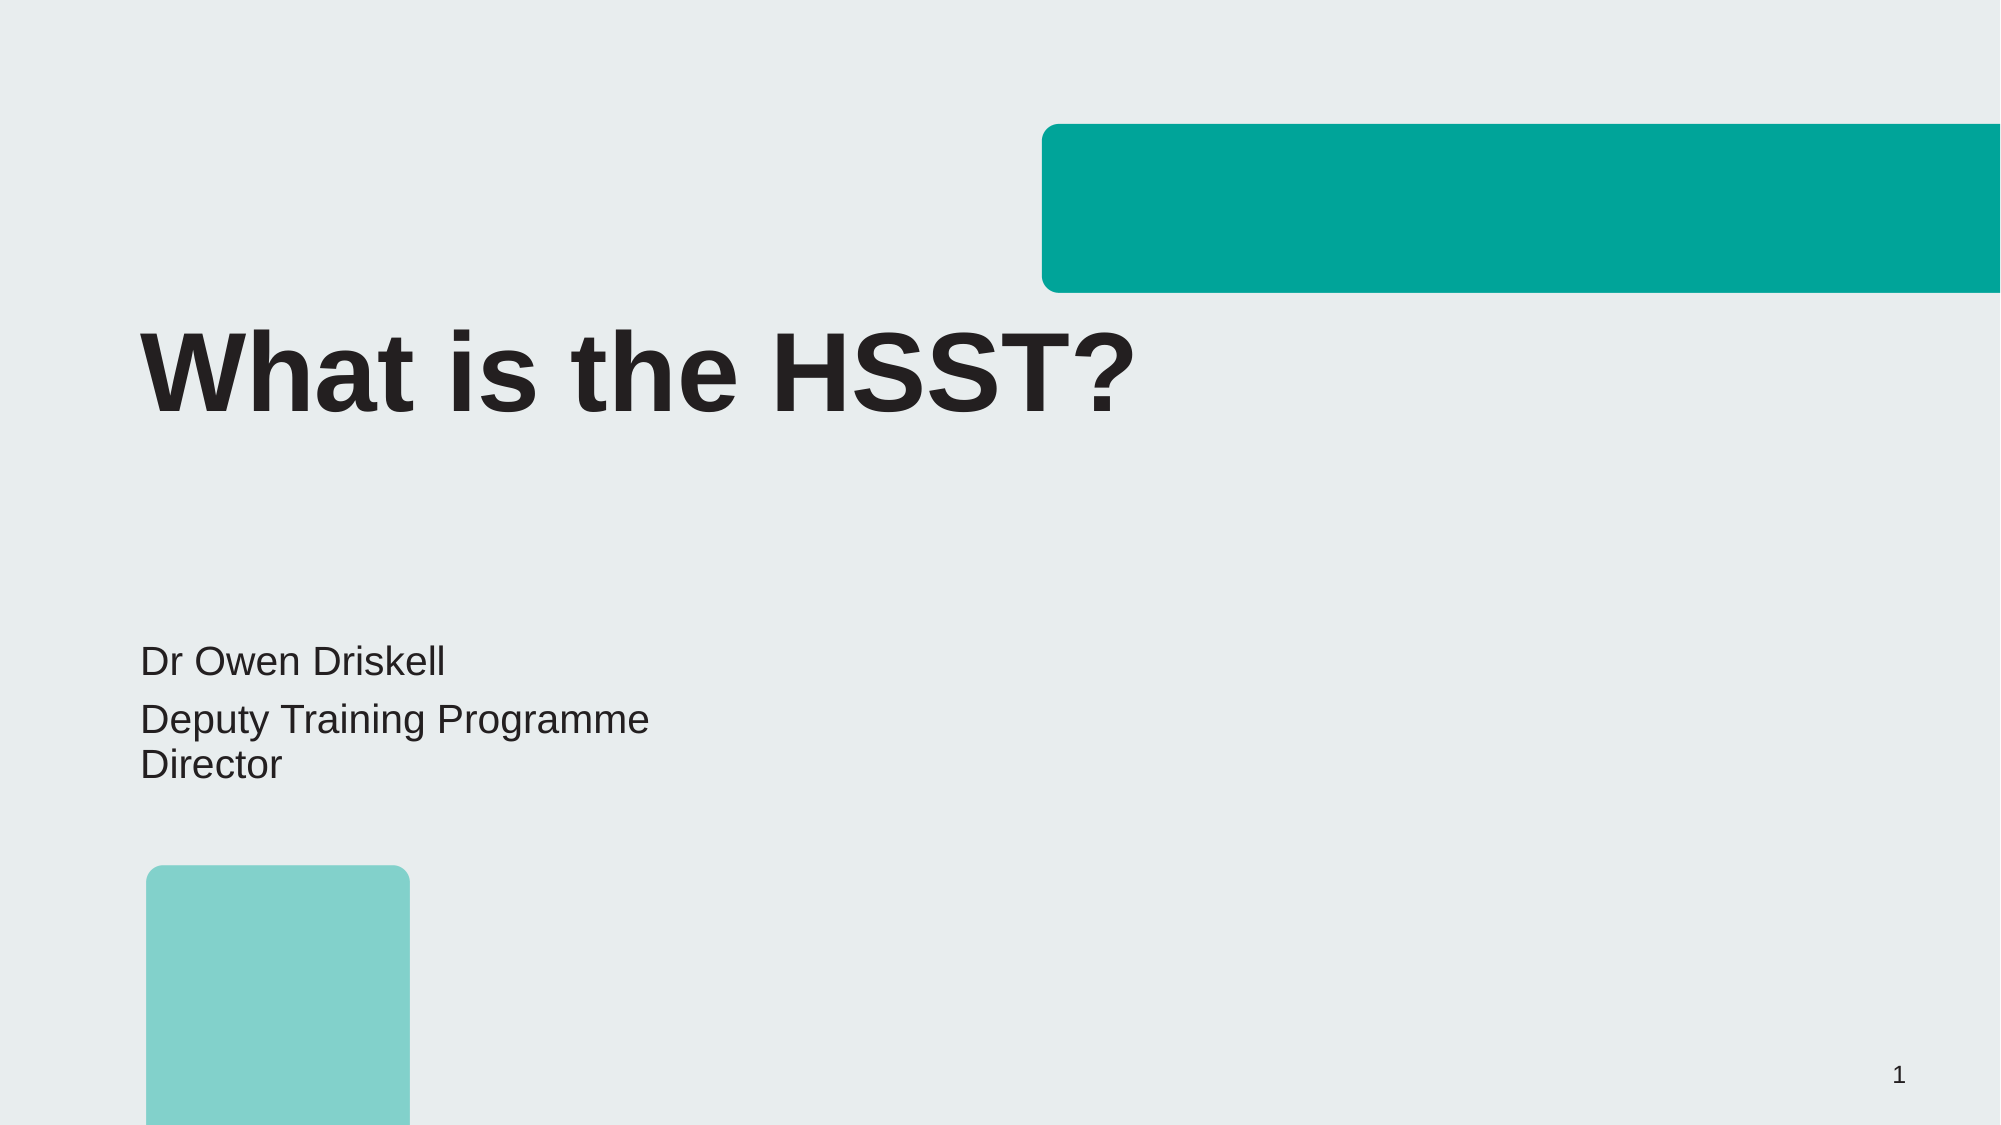

What is the HSST?
# Dr Owen Driskell
Deputy Training Programme Director